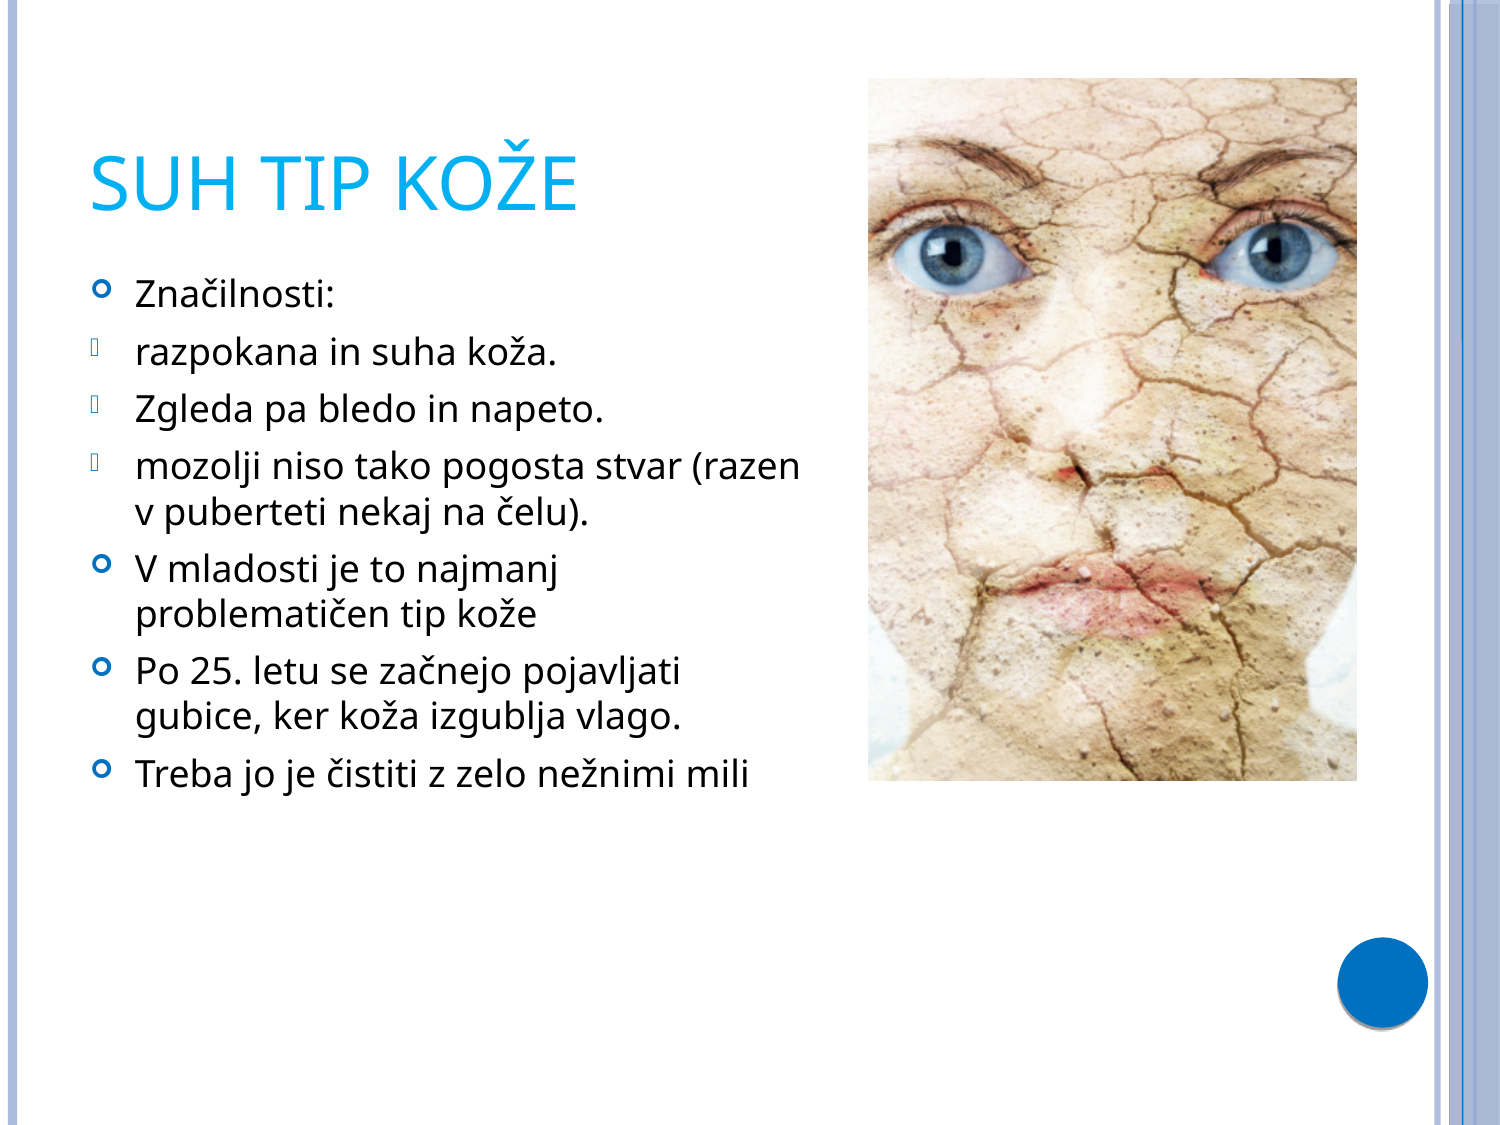

# Suh tip kože
Značilnosti:
razpokana in suha koža.
Zgleda pa bledo in napeto.
mozolji niso tako pogosta stvar (razen v puberteti nekaj na čelu).
V mladosti je to najmanj problematičen tip kože
Po 25. letu se začnejo pojavljati gubice, ker koža izgublja vlago.
Treba jo je čistiti z zelo nežnimi mili